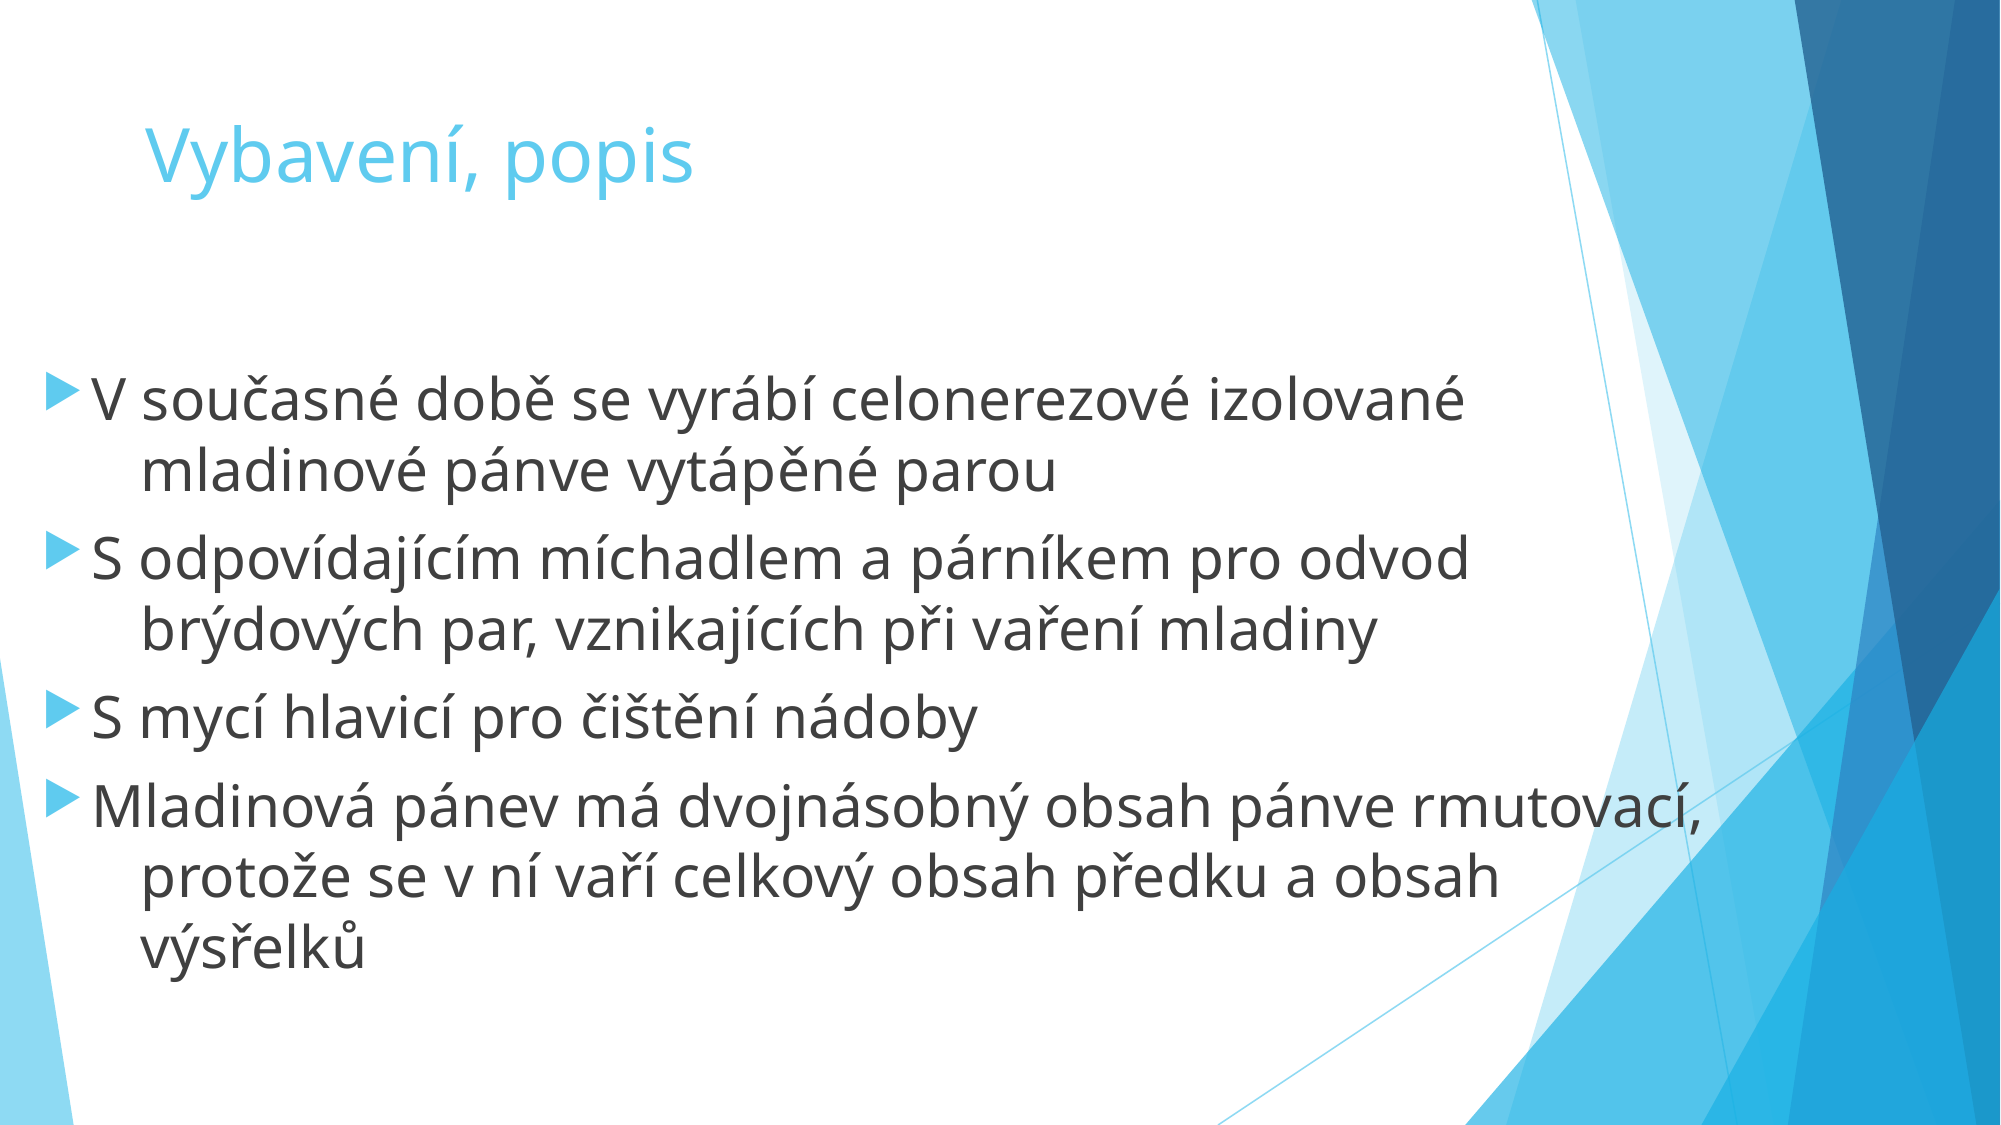

# Vybavení, popis
V současné době se vyrábí celonerezové izolované mladinové pánve vytápěné parou
S odpovídajícím míchadlem a párníkem pro odvod brýdových par, vznikajících při vaření mladiny
S mycí hlavicí pro čištění nádoby
Mladinová pánev má dvojnásobný obsah pánve rmutovací, protože se v ní vaří celkový obsah předku a obsah výsřelků